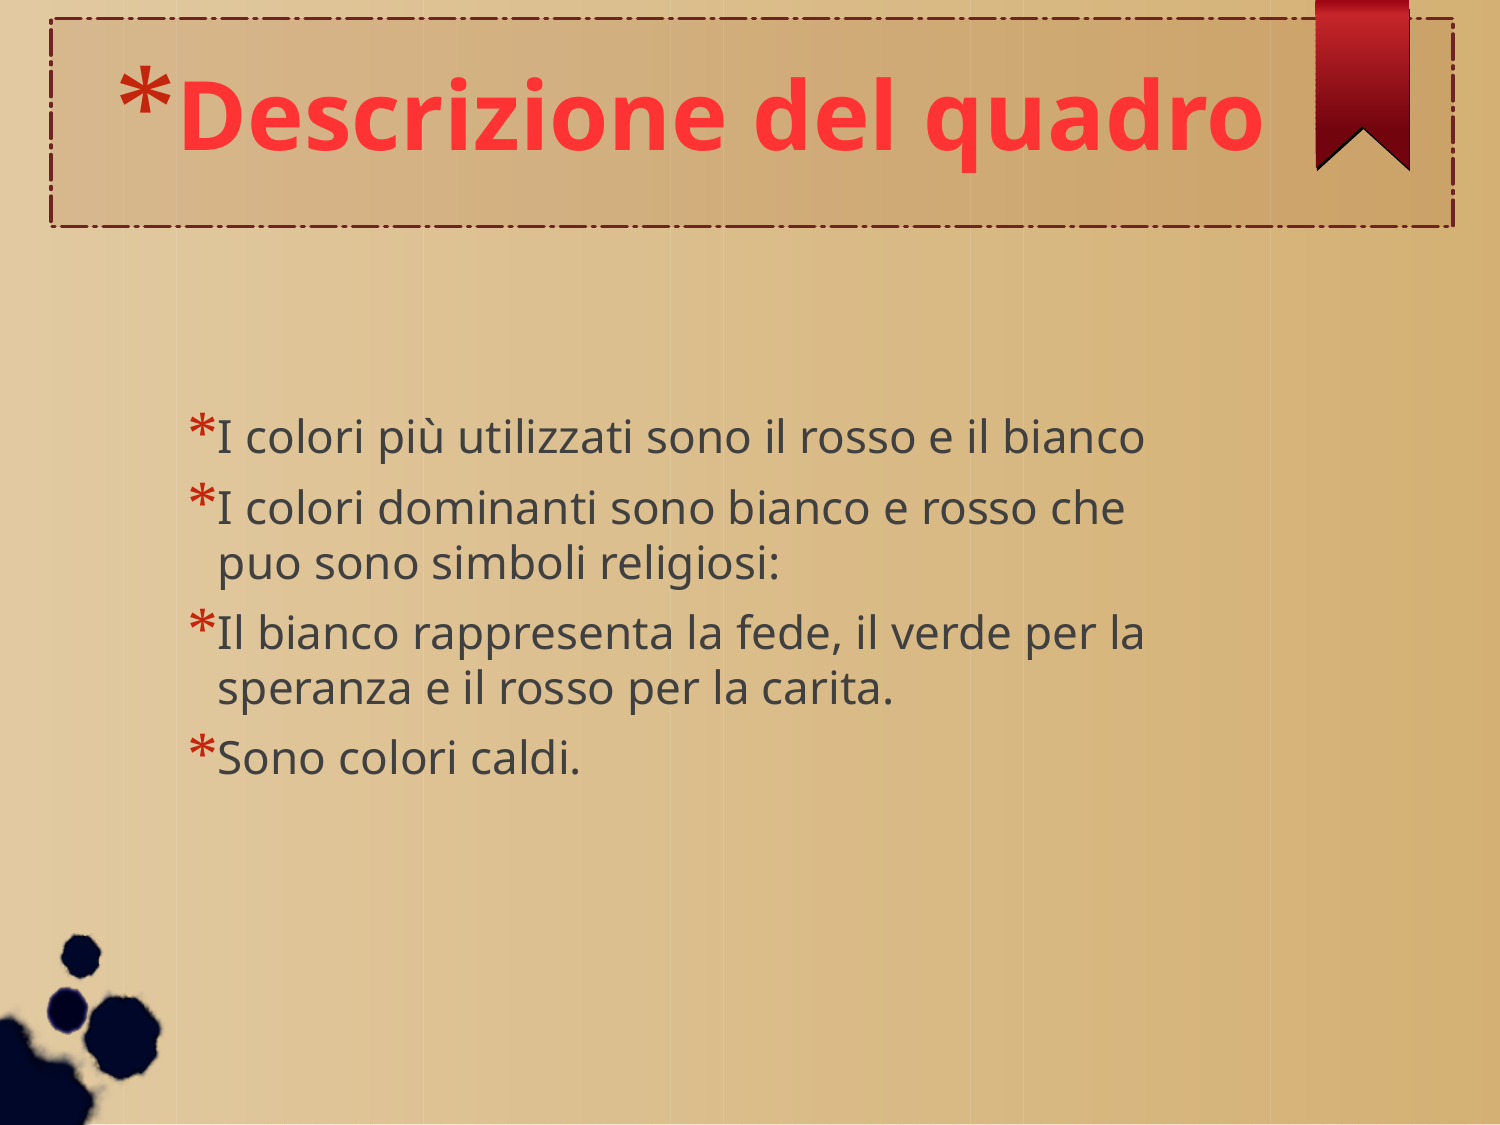

# Descrizione del quadro
I colori più utilizzati sono il rosso e il bianco
I colori dominanti sono bianco e rosso che puo sono simboli religiosi:
Il bianco rappresenta la fede, il verde per la speranza e il rosso per la carita.
Sono colori caldi.